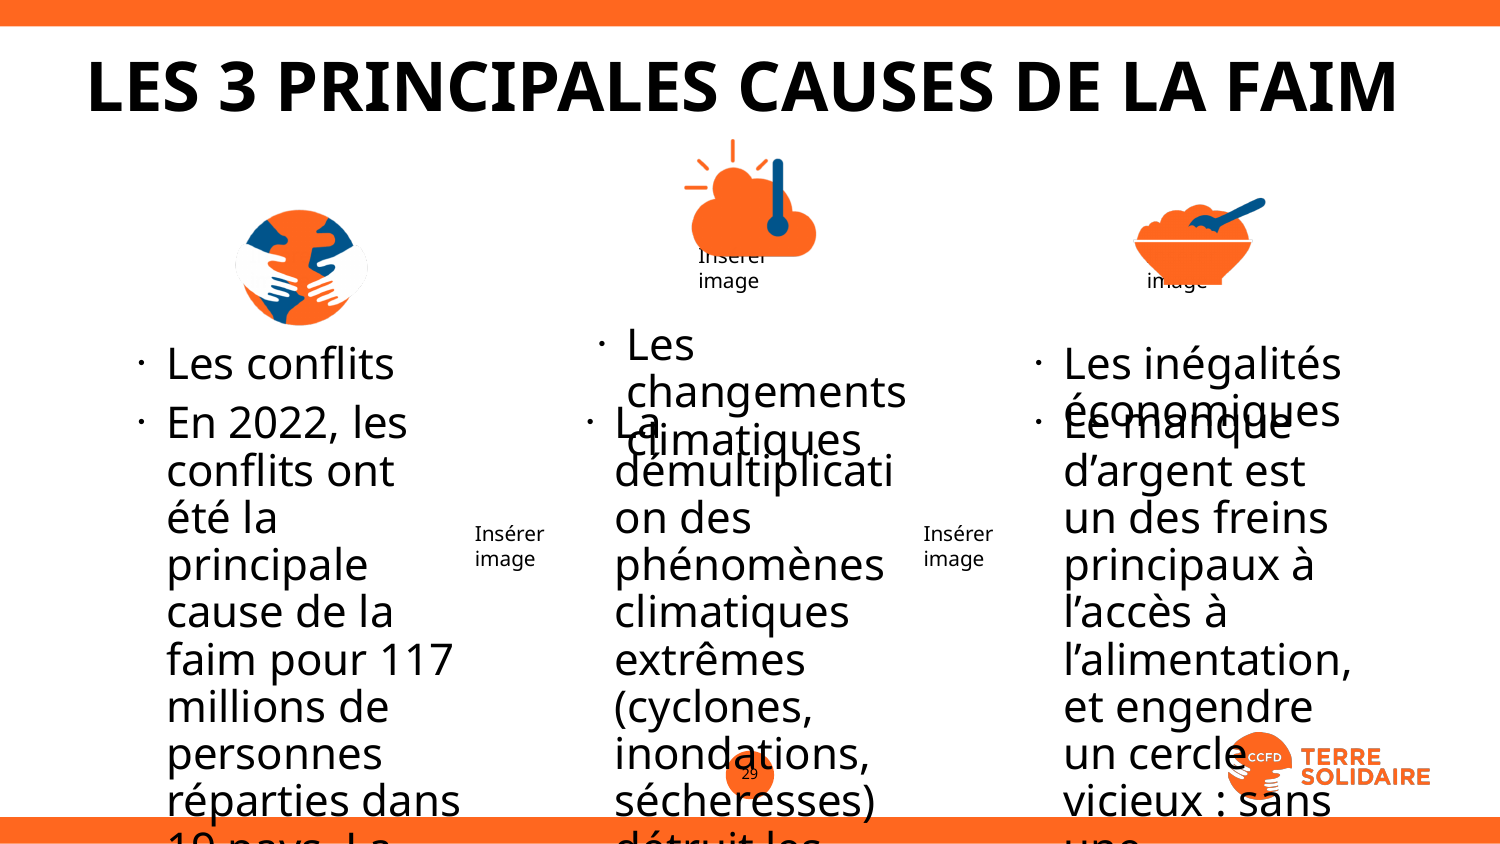

# LES 3 PRINCIPALES CAUSES DE LA FAIM
Les changements climatiques
Les conflits
Les inégalités économiques
En 2022, les conflits ont été la principale cause de la faim pour 117 millions de personnes réparties dans 19 pays. La plupart de ces pays sont en conflit ou souffrent encore des conséquences d’un conflit passé.
Gaza : insécurité alimentaire toujours « catastrophique » pour un demi-million de personnes, alerte l’ONU
La démultiplication des phénomènes climatiques extrêmes (cyclones, inondations, sécheresses) détruit les cultures et prive les populations de leurs terres, leurs revenus, leurs habitations.
Les changements climatiques, la perte de saisonnalité et la salinisation des sols (entre autres conséquences) menacent l’agriculture, activité de base pour la majeure partie des populations des pays du Sud. Faute de pouvoir continuer à cultiver, celles-ci se déplacent et cherchent refuge dans d’autres pays, augmentant la pression sur les ressources ailleurs.
Le manque d’argent est un des freins principaux à l’accès à l’alimentation, et engendre un cercle vicieux : sans une alimentation correcte, il est encore plus difficile pour les populations de travailler et générer un revenu.
De plus, l'inégalité dans l'accès aux ressources vitales telles que l'eau, les terres arables, l'éducation et la santé persiste à l'échelle mondiale.